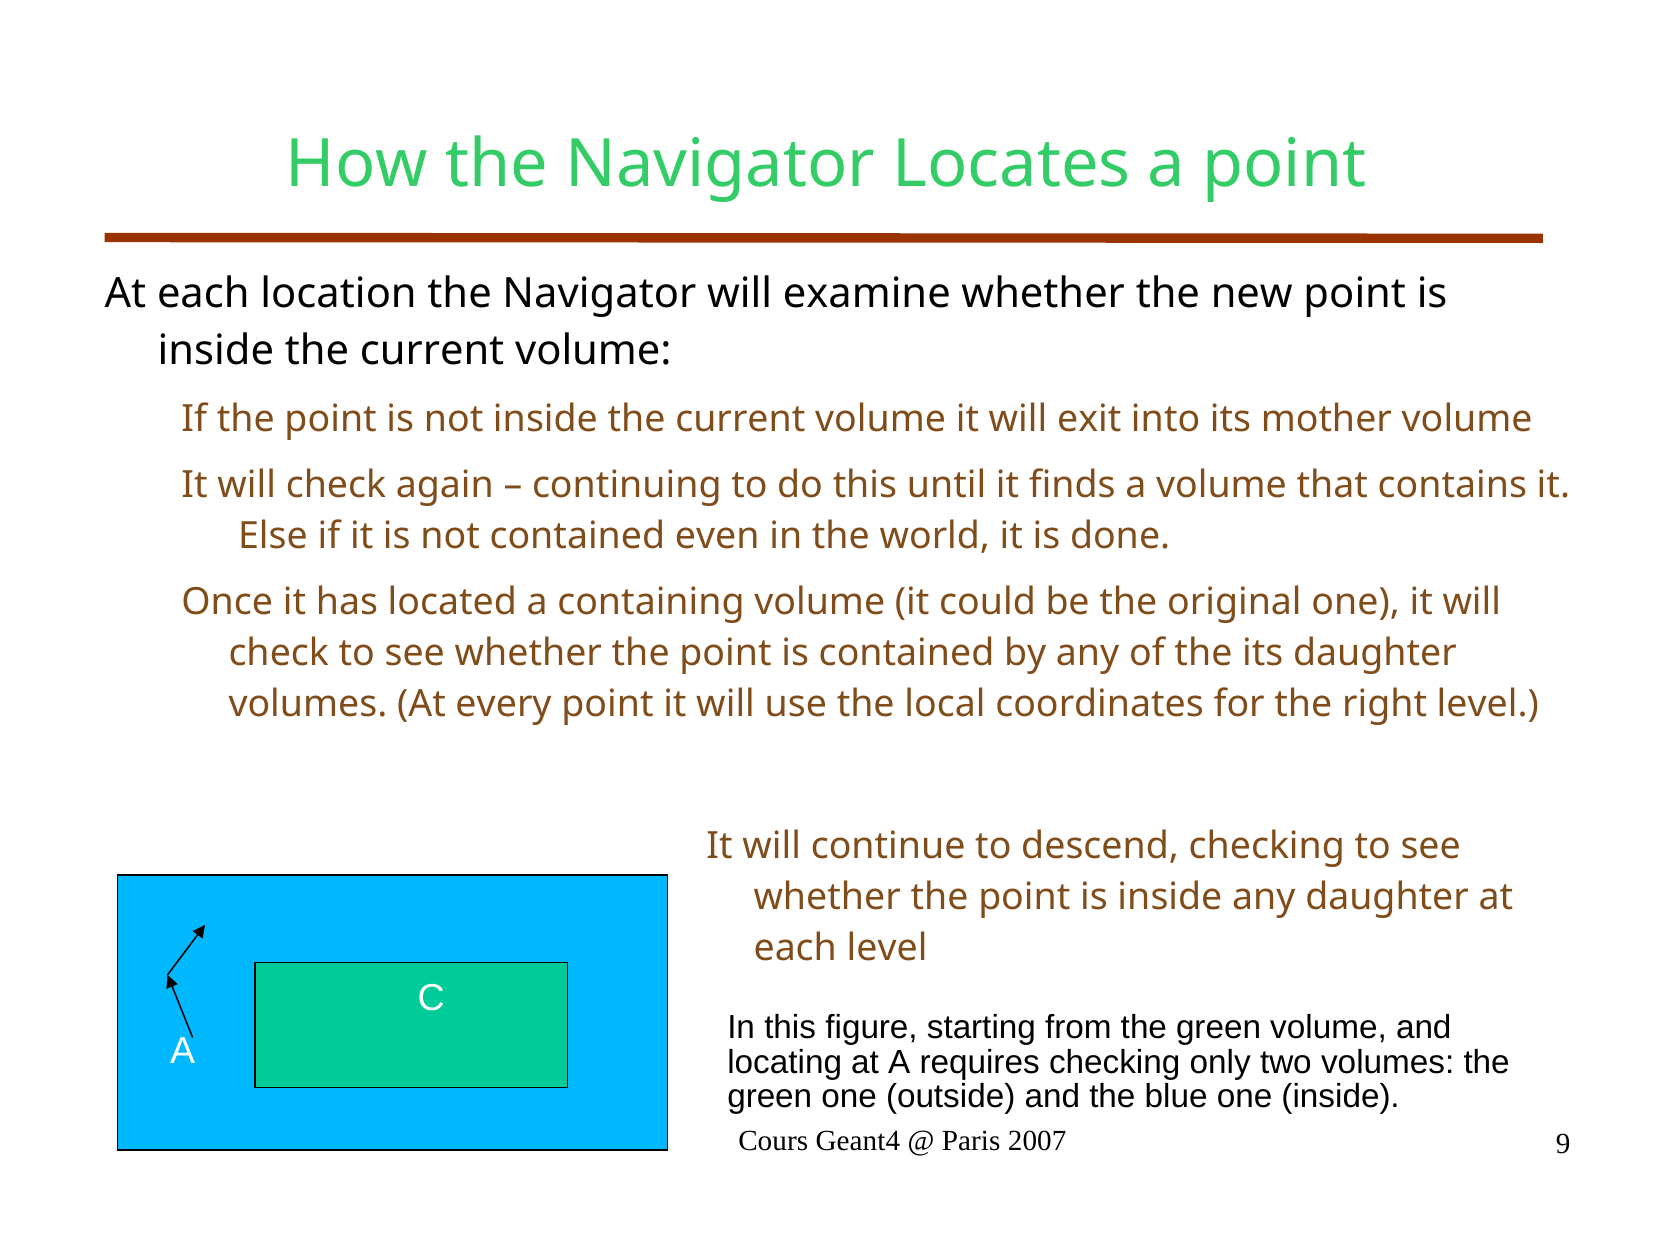

# How the Navigator Locates a point
At each location the Navigator will examine whether the new point is inside the current volume:
If the point is not inside the current volume it will exit into its mother volume
It will check again – continuing to do this until it finds a volume that contains it. Else if it is not contained even in the world, it is done.
Once it has located a containing volume (it could be the original one), it will check to see whether the point is contained by any of the its daughter volumes. (At every point it will use the local coordinates for the right level.)
It will continue to descend, checking to see whether the point is inside any daughter at each level
A
C
In this figure, starting from the green volume, and locating at A requires checking only two volumes: the green one (outside) and the blue one (inside).
Cours Geant4 @ Paris 2007
9